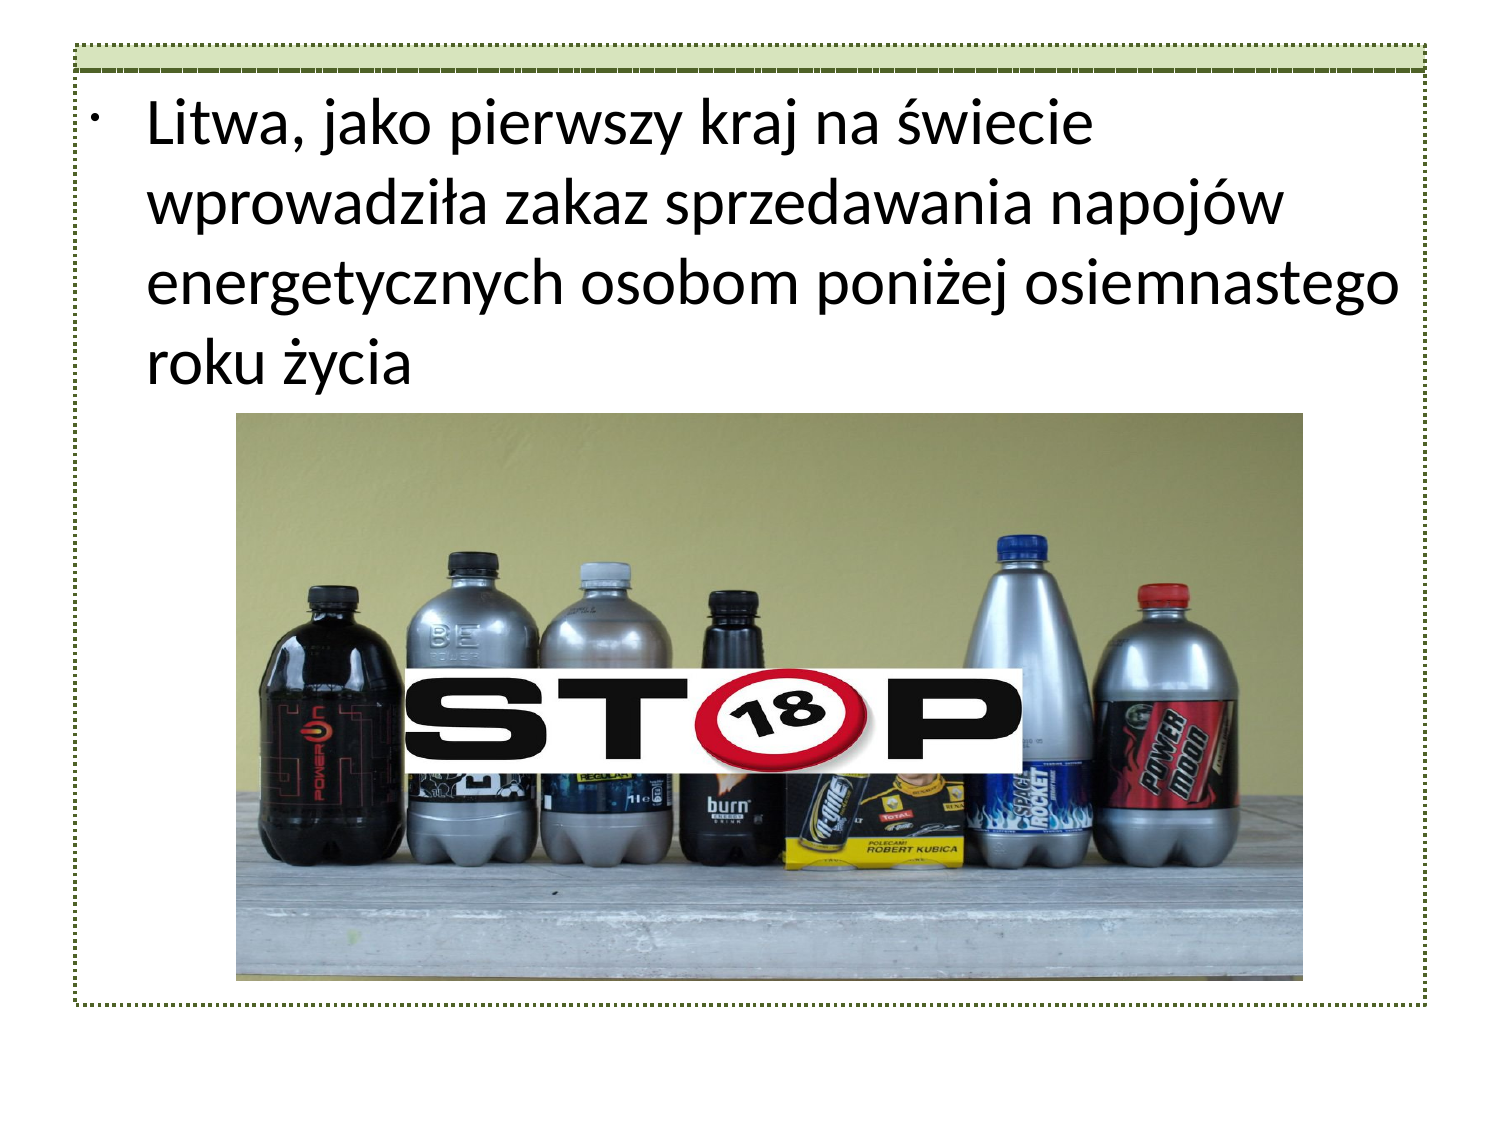

#
Litwa, jako pierwszy kraj na świecie wprowadziła zakaz sprzedawania napojów energetycznych osobom poniżej osiemnastego roku życia